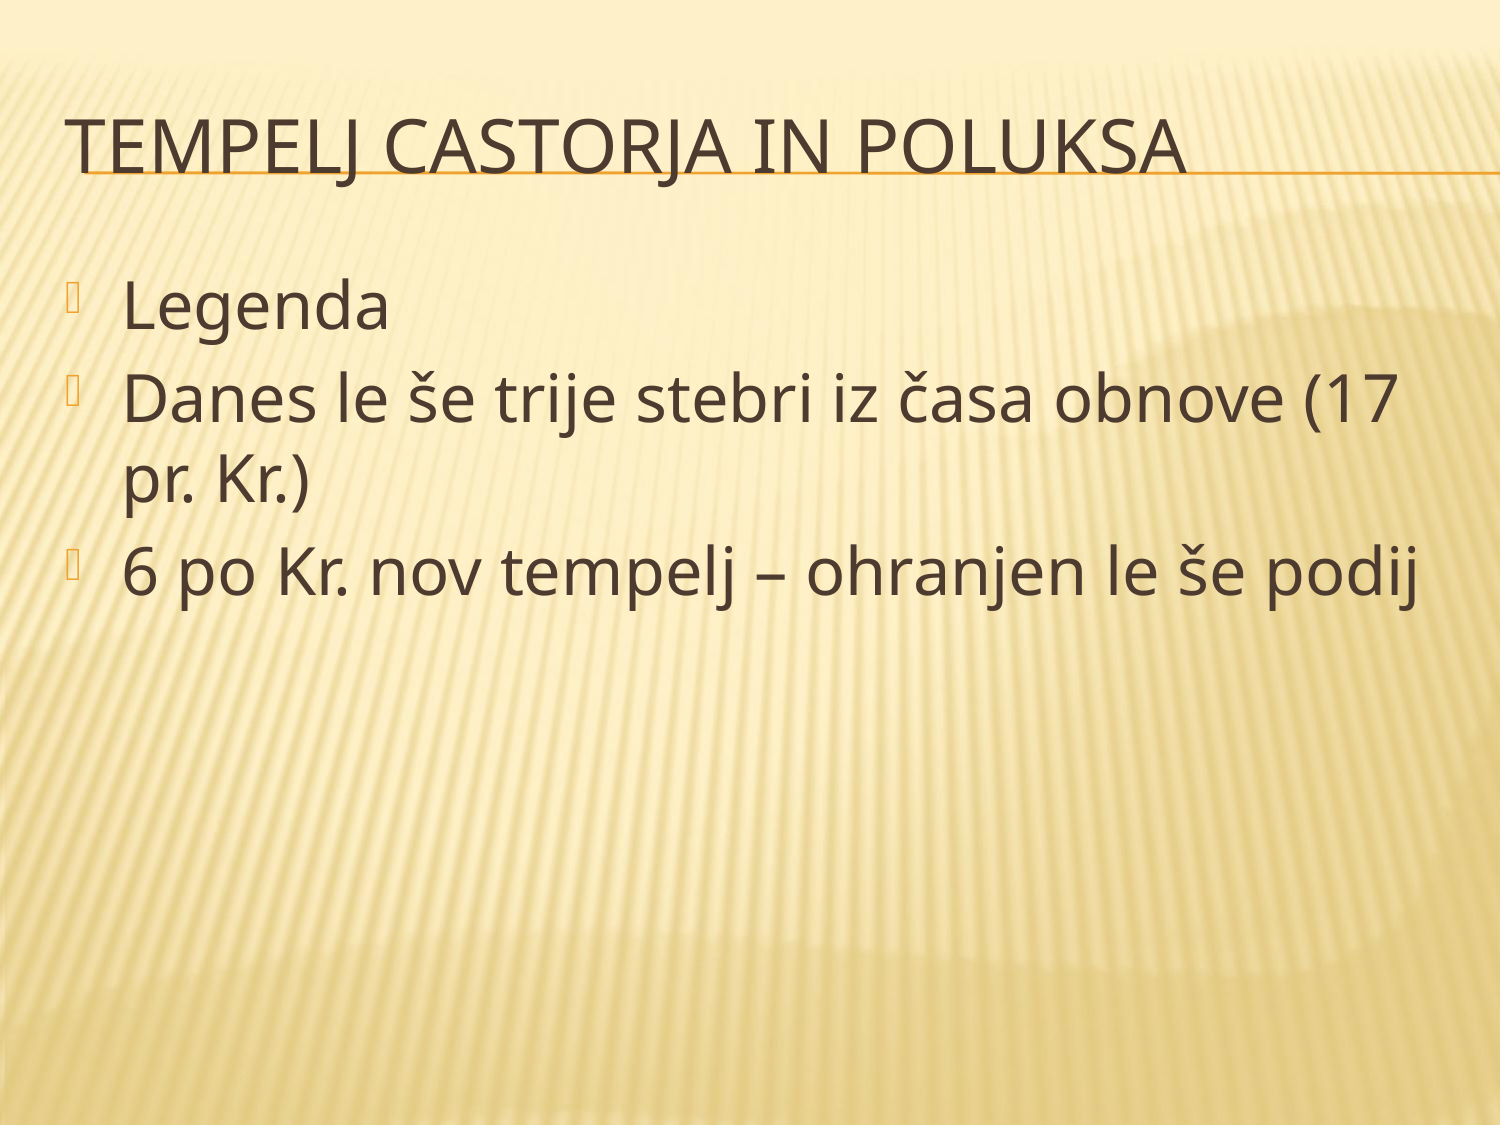

# Tempelj castorja in poluksa
Legenda
Danes le še trije stebri iz časa obnove (17 pr. Kr.)
6 po Kr. nov tempelj – ohranjen le še podij